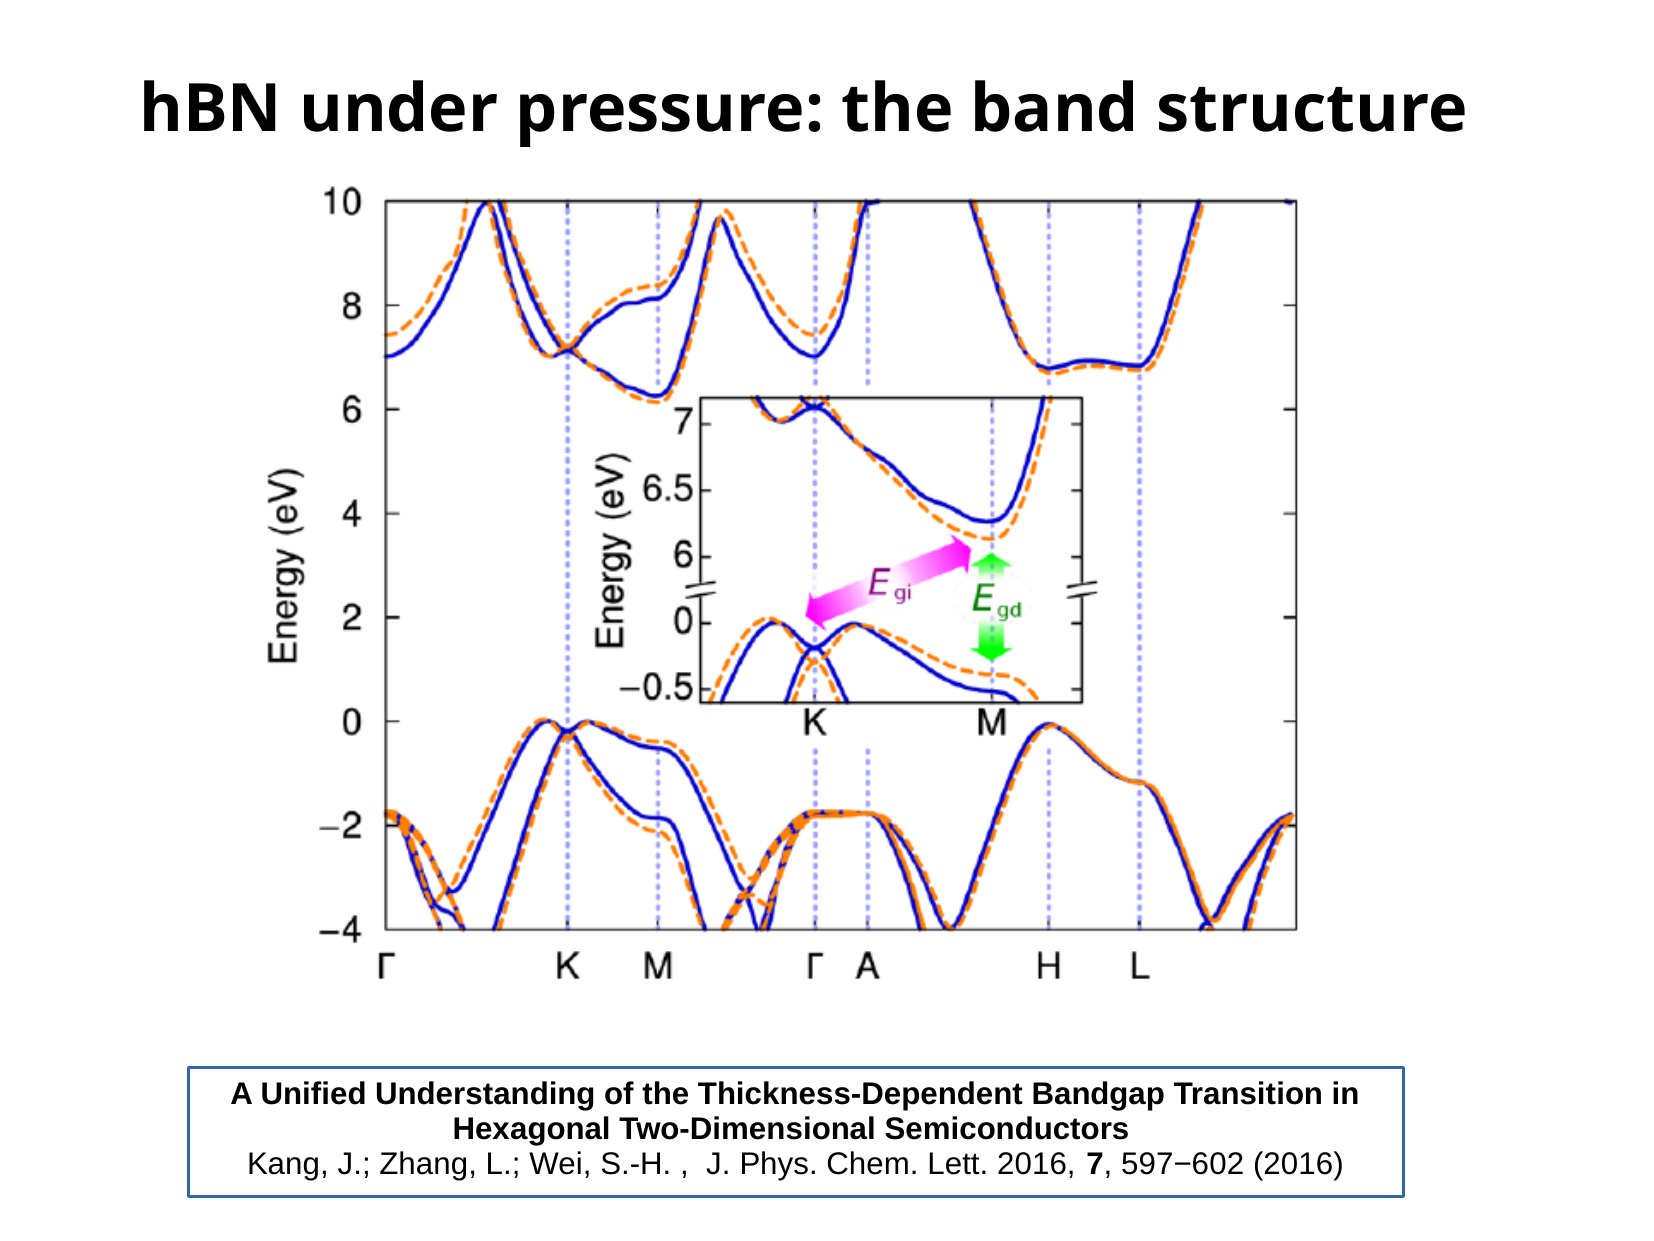

# hBN under pressure: the band structure
A Unified Understanding of the Thickness-Dependent Bandgap Transition in Hexagonal Two-Dimensional Semiconductors
Kang, J.; Zhang, L.; Wei, S.-H. , J. Phys. Chem. Lett. 2016, 7, 597−602 (2016)